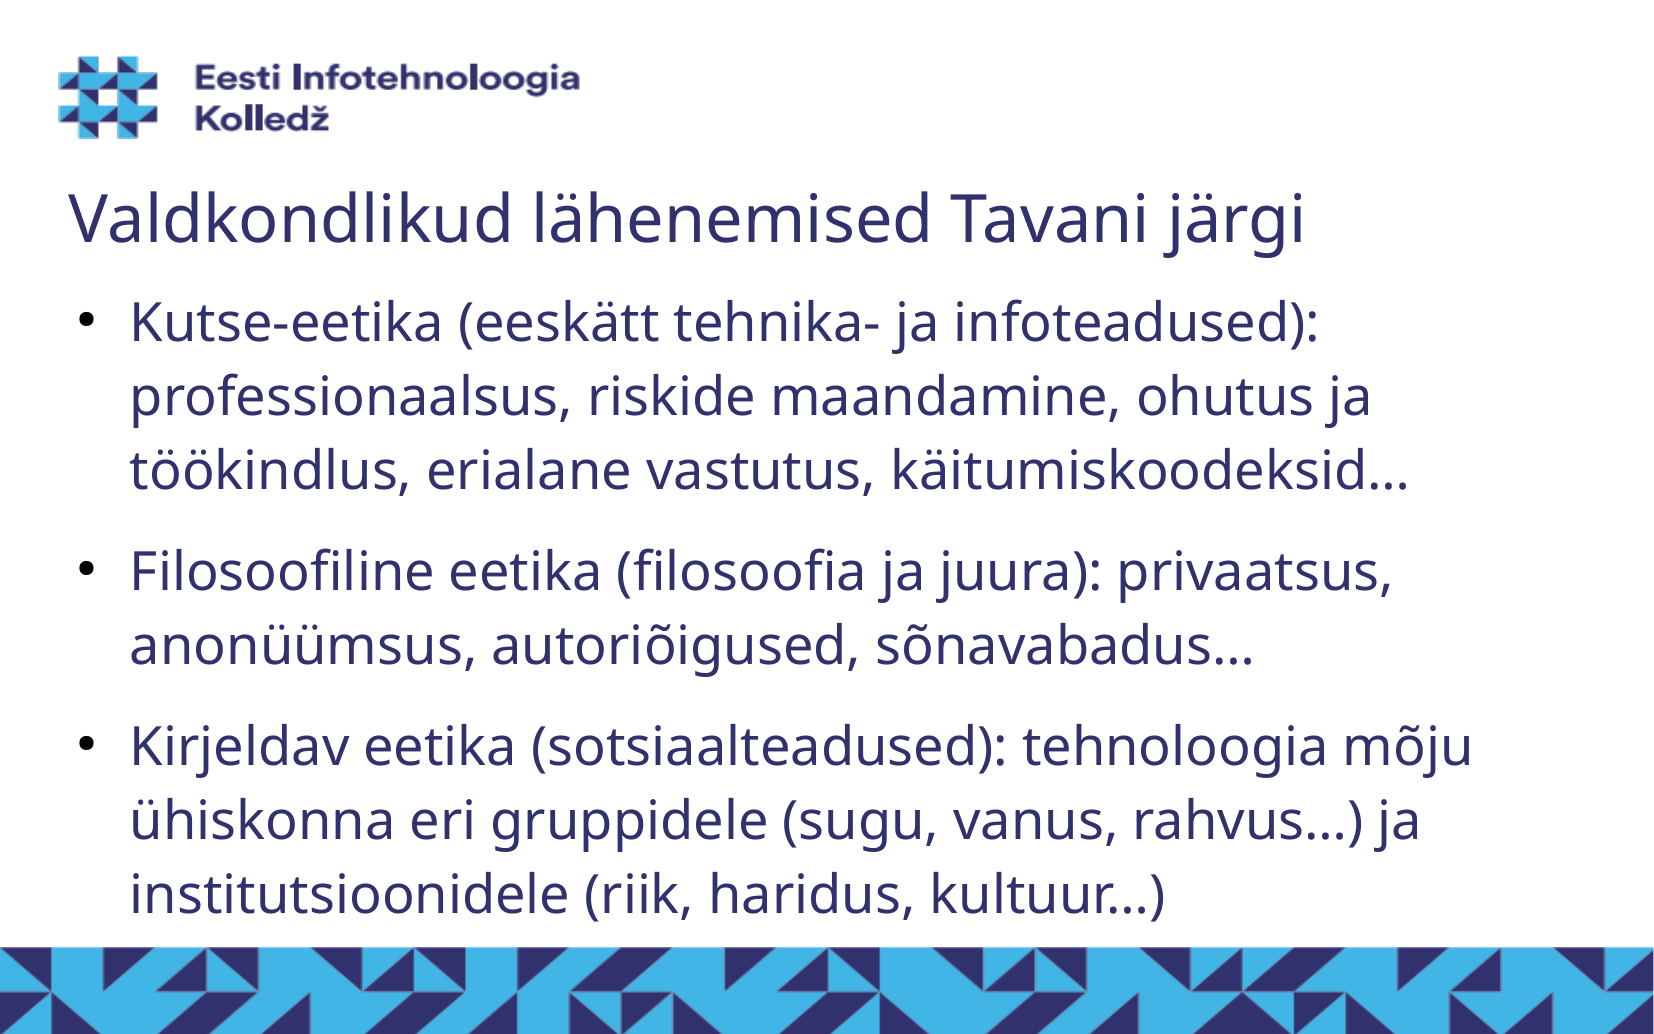

# Valdkondlikud lähenemised Tavani järgi
Kutse-eetika (eeskätt tehnika- ja infoteadused): professionaalsus, riskide maandamine, ohutus ja töökindlus, erialane vastutus, käitumiskoodeksid…
Filosoofiline eetika (filosoofia ja juura): privaatsus, anonüümsus, autoriõigused, sõnavabadus…
Kirjeldav eetika (sotsiaalteadused): tehnoloogia mõju ühiskonna eri gruppidele (sugu, vanus, rahvus…) ja institutsioonidele (riik, haridus, kultuur…)